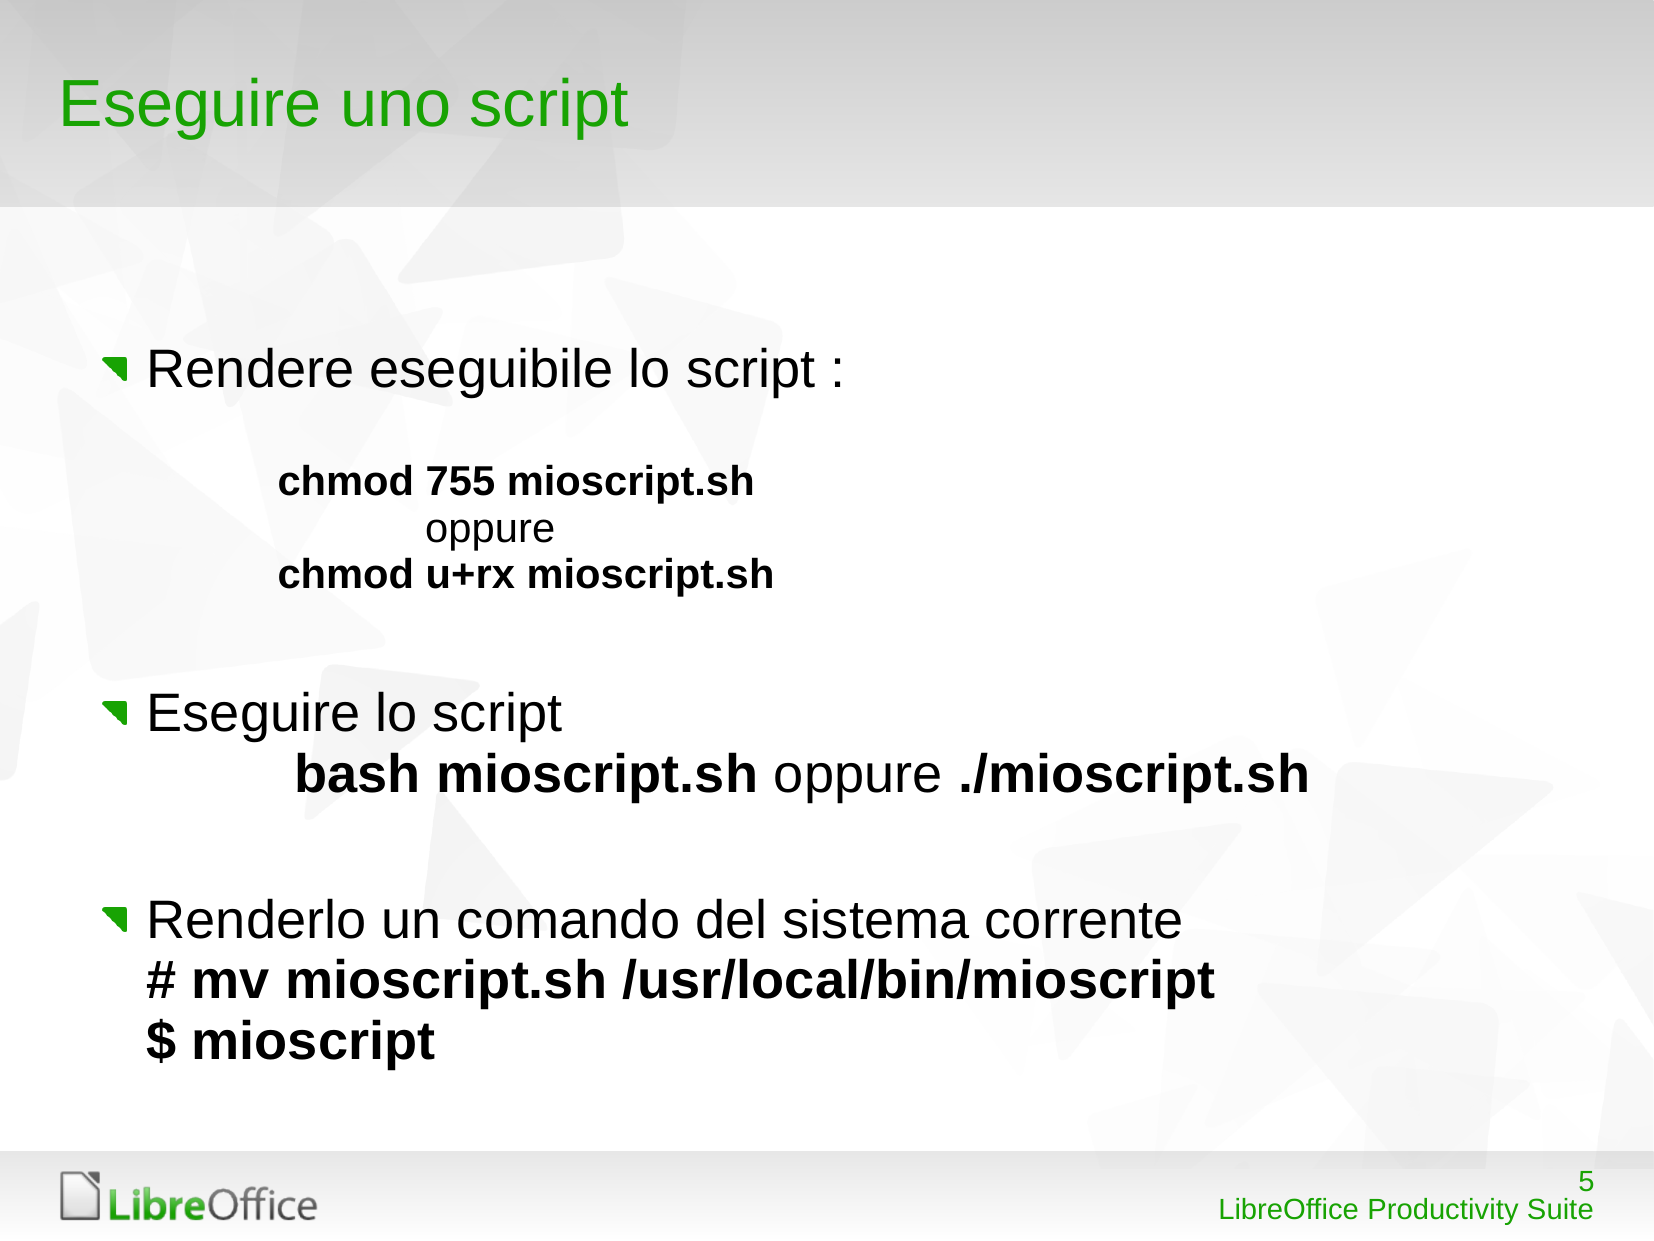

# Eseguire uno script
Rendere eseguibile lo script :
chmod 755 mioscript.sh
		oppure
chmod u+rx mioscript.sh
Eseguire lo script
		bash mioscript.sh oppure ./mioscript.sh
Renderlo un comando del sistema corrente
# mv mioscript.sh /usr/local/bin/mioscript
$ mioscript
5
LibreOffice Productivity Suite